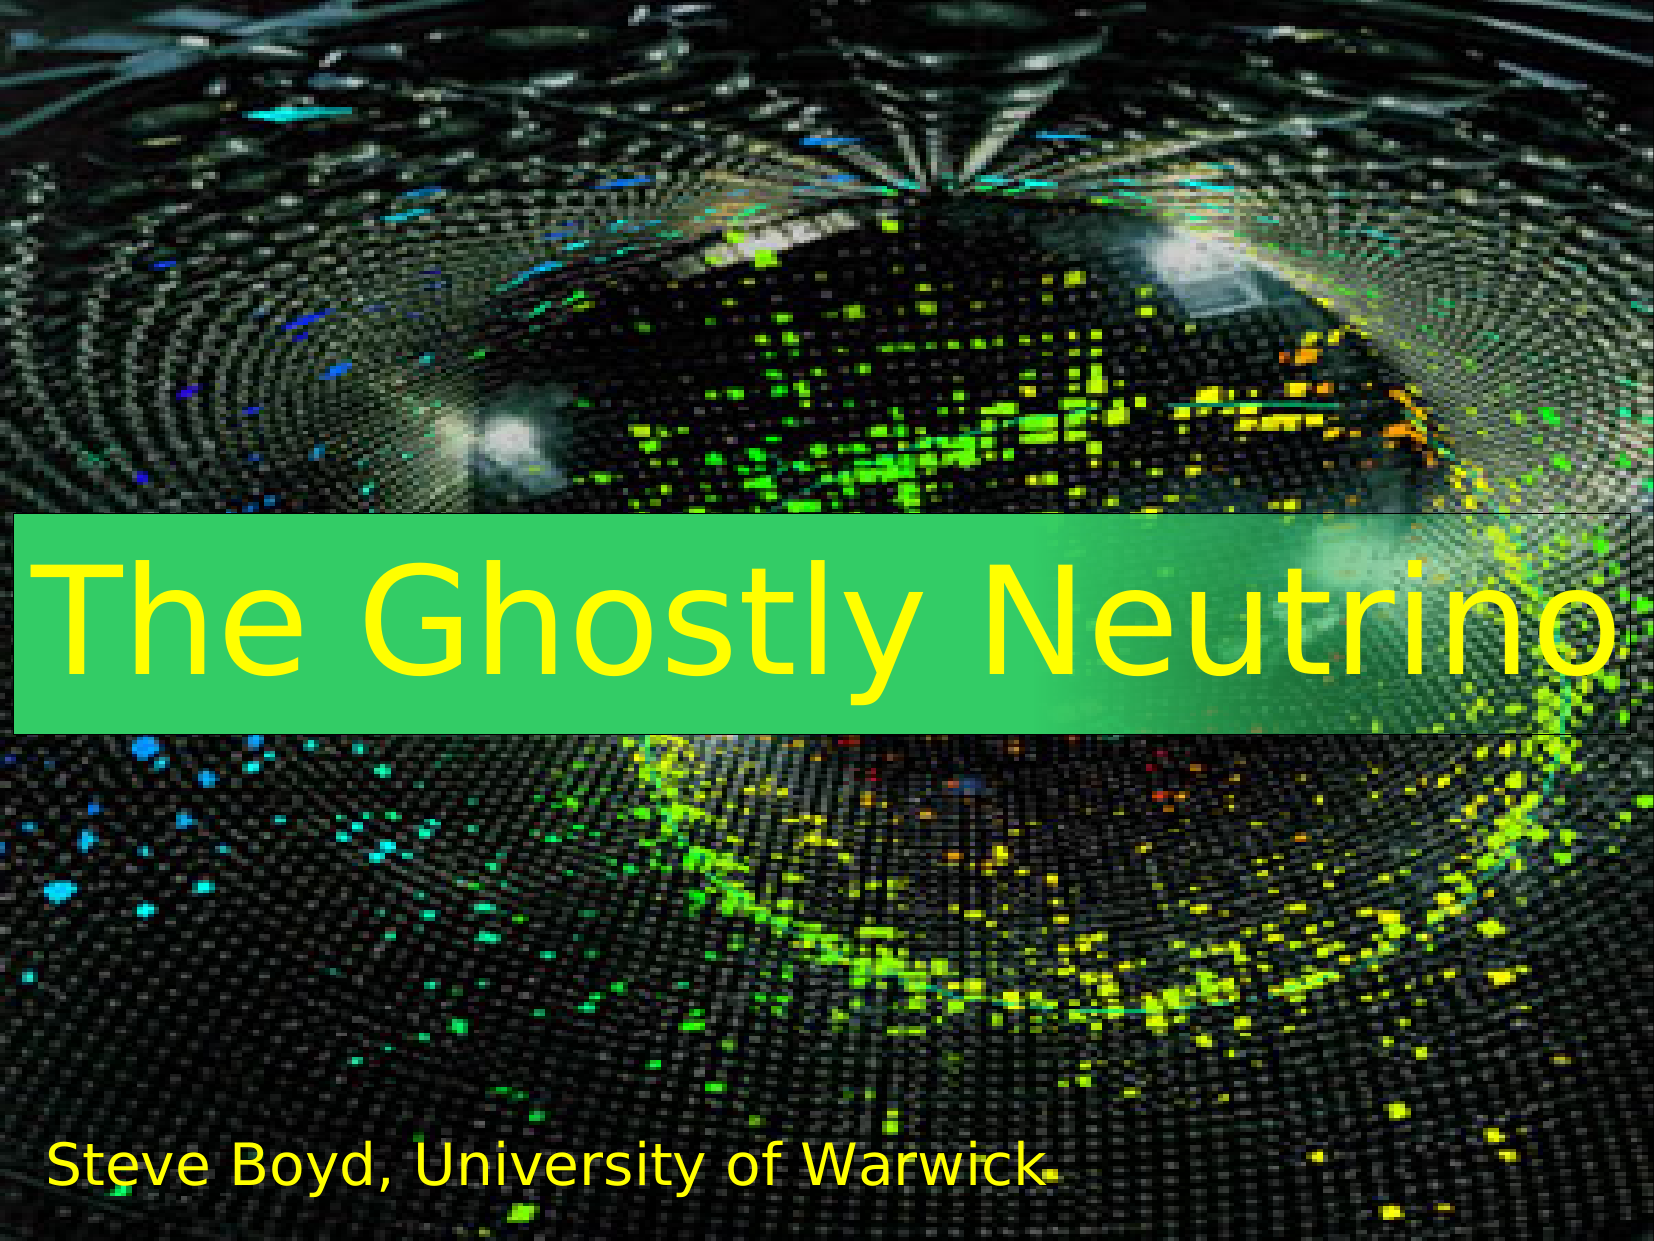

The Ghostly Neutrino
Steve Boyd, University of Warwick